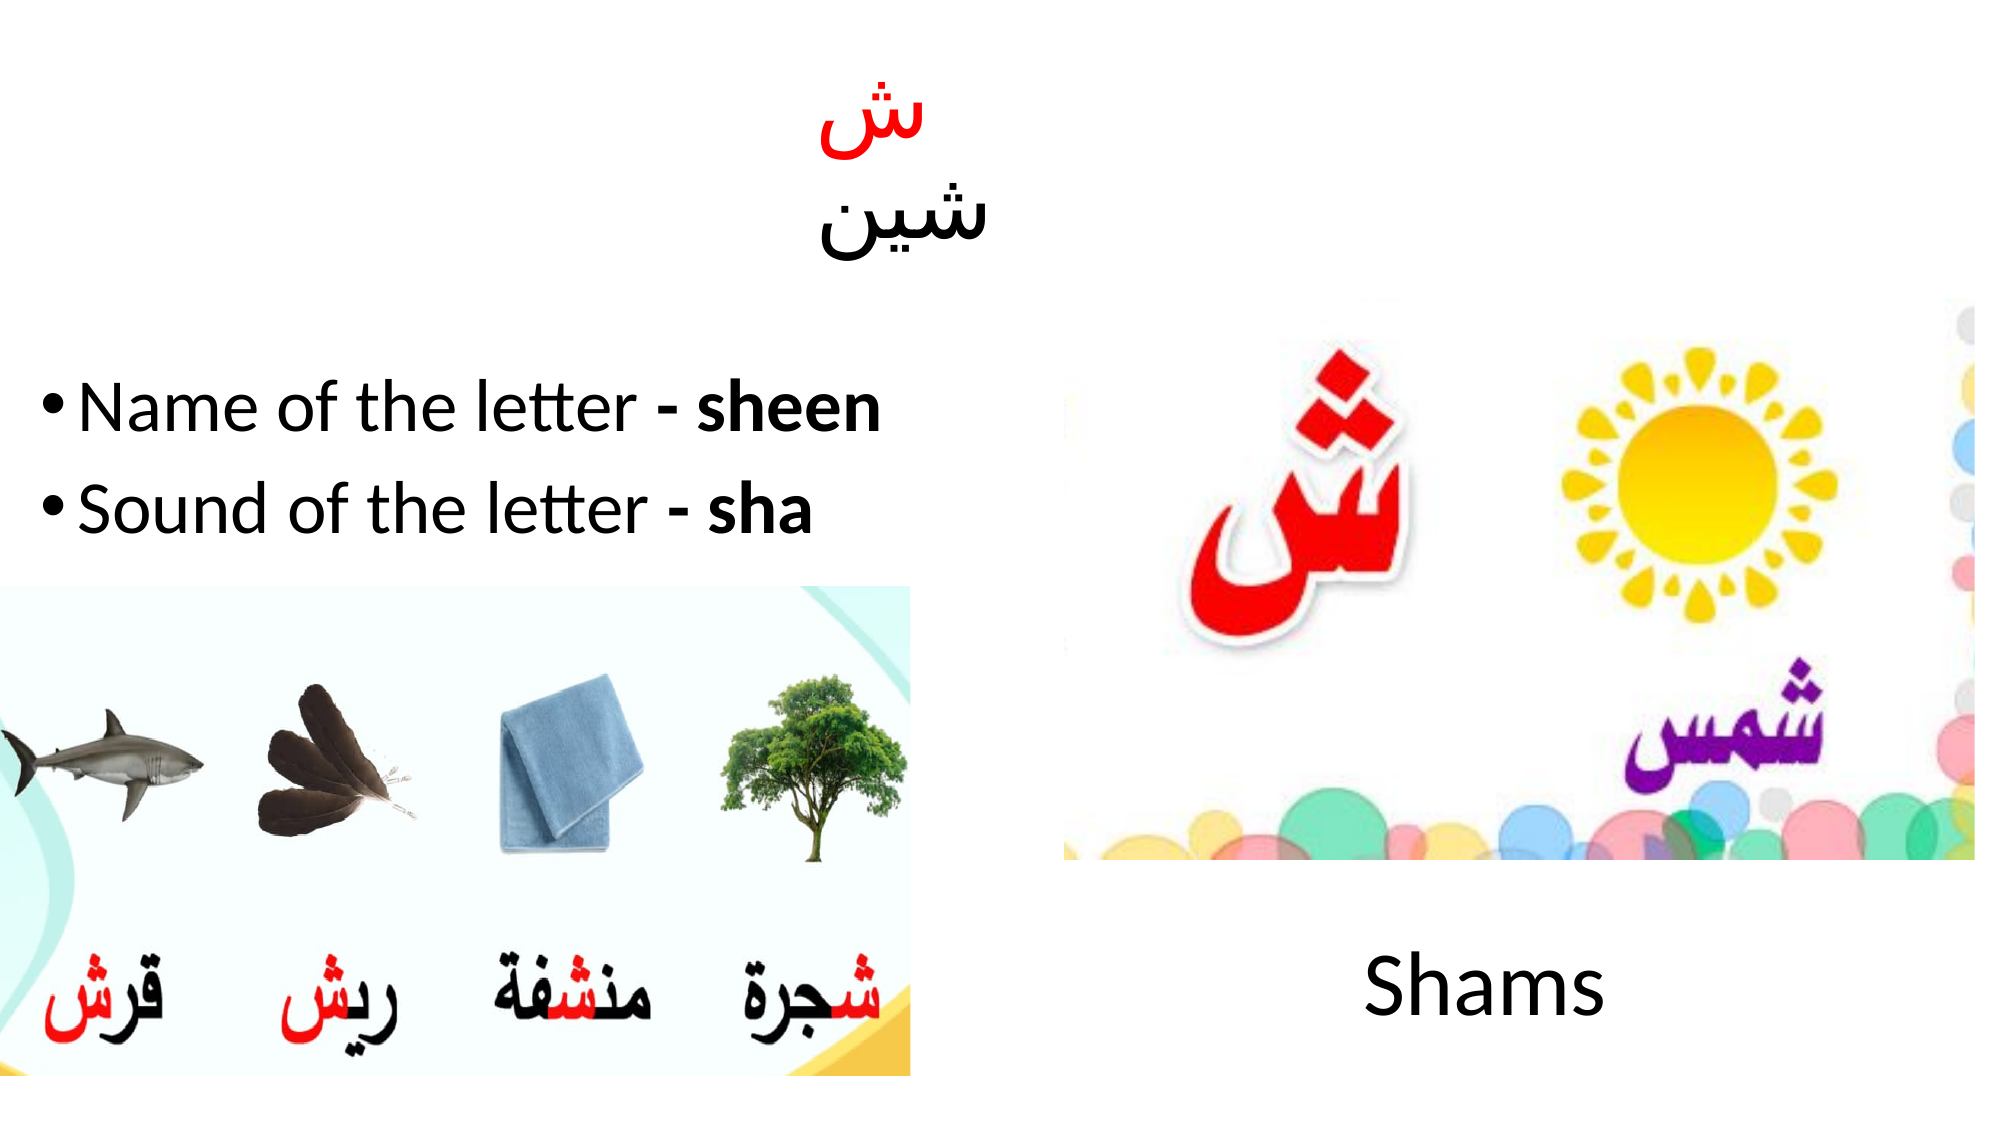

# ش شين
Name of the letter - sheen
Sound of the letter - sha
Shams